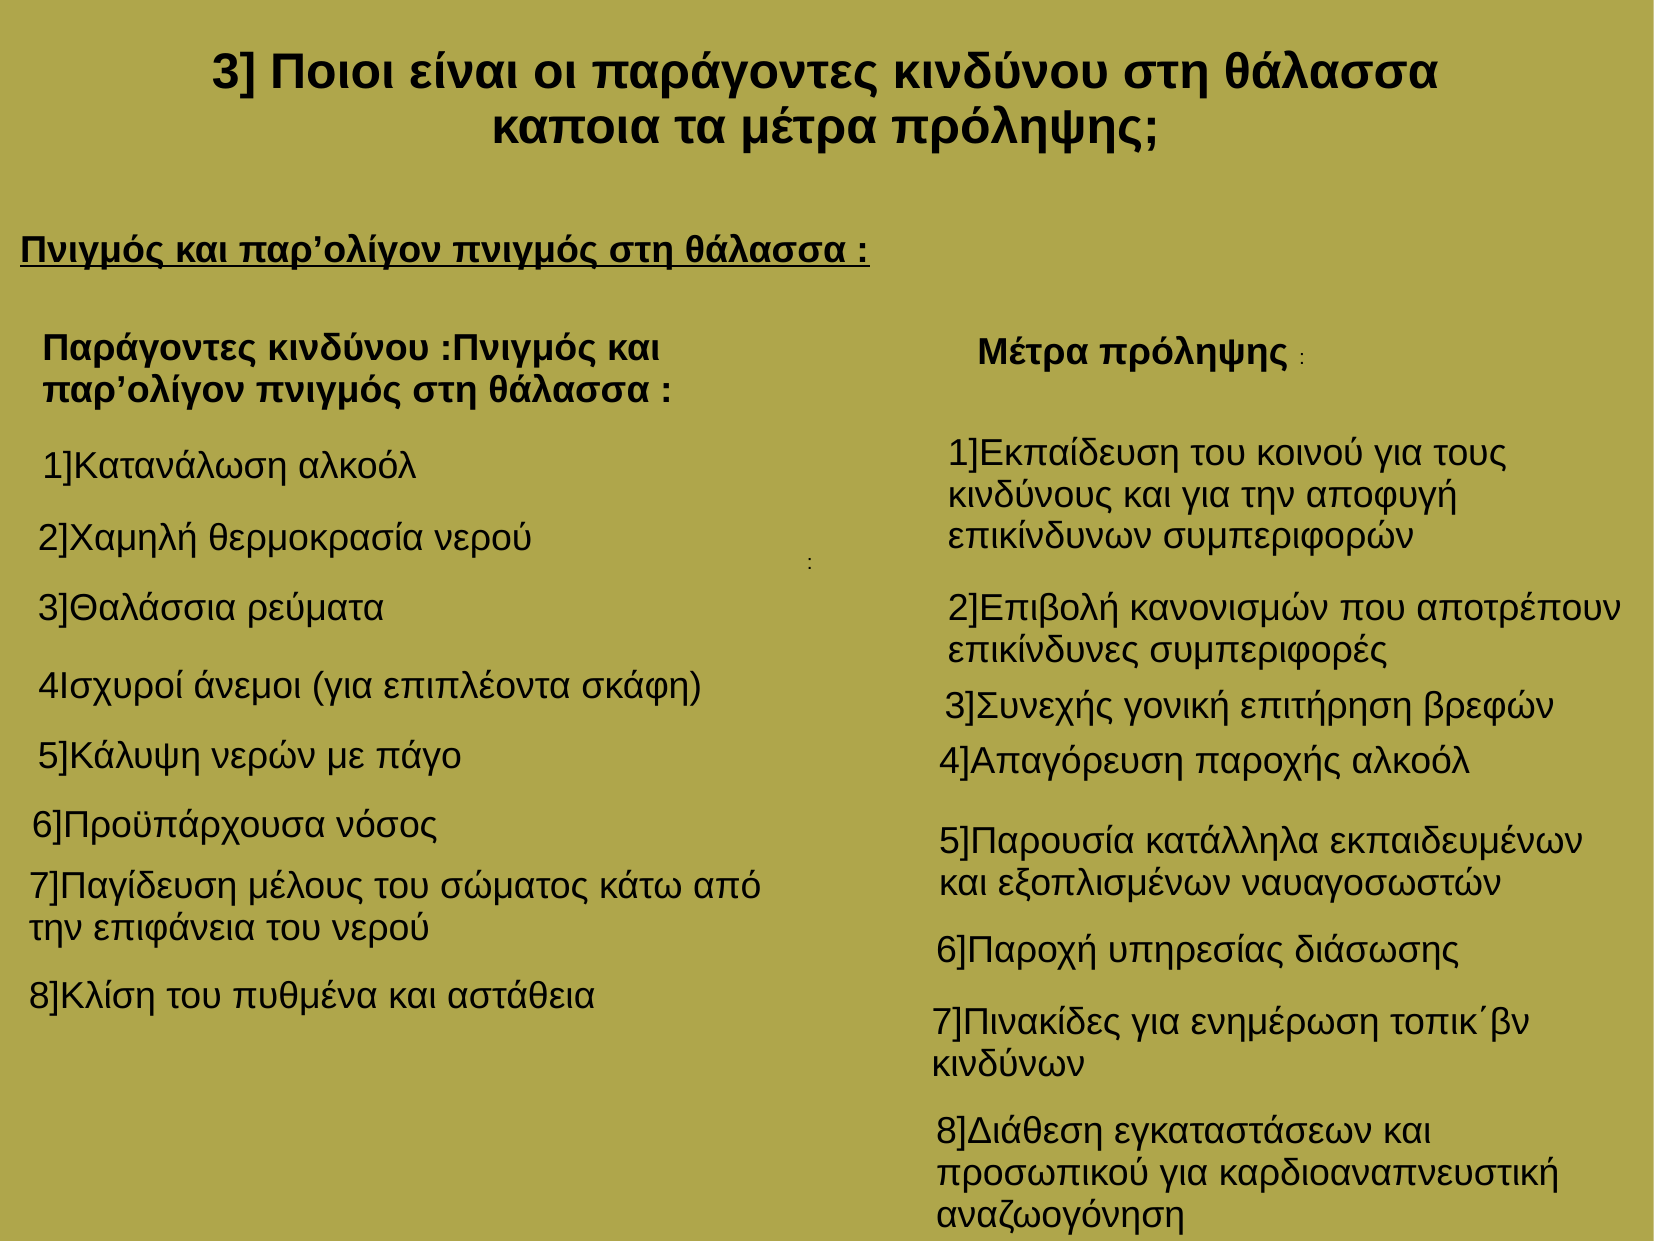

3] Ποιοι είναι οι παράγοντες κινδύνου στη θάλασσα καποια τα μέτρα πρόληψης;
Πνιγμός και παρ’ολίγον πνιγμός στη θάλασσα :
Παράγοντες κινδύνου :Πνιγμός και παρ’ολίγον πνιγμός στη θάλασσα :
Μέτρα πρόληψης :
1]Εκπαίδευση του κοινού για τους κινδύνους και για την αποφυγή επικίνδυνων συμπεριφορών
1]Κατανάλωση αλκοόλ
2]Χαμηλή θερμοκρασία νερού
:
3]Θαλάσσια ρεύματα
2]Επιβολή κανονισμών που αποτρέπουν επικίνδυνες συμπεριφορές
4Ισχυροί άνεμοι (για επιπλέοντα σκάφη)
3]Συνεχής γονική επιτήρηση βρεφών
5]Κάλυψη νερών με πάγο
4]Απαγόρευση παροχής αλκοόλ
6]Προϋπάρχουσα νόσος
5]Παρουσία κατάλληλα εκπαιδευμένων και εξοπλισμένων ναυαγοσωστών
7]Παγίδευση μέλους του σώματος κάτω από την επιφάνεια του νερού
6]Παροχή υπηρεσίας διάσωσης
8]Κλίση του πυθμένα και αστάθεια
7]Πινακίδες για ενημέρωση τοπικ΄βν κινδύνων
8]Διάθεση εγκαταστάσεων και προσωπικού για καρδιοαναπνευστική αναζωογόνηση